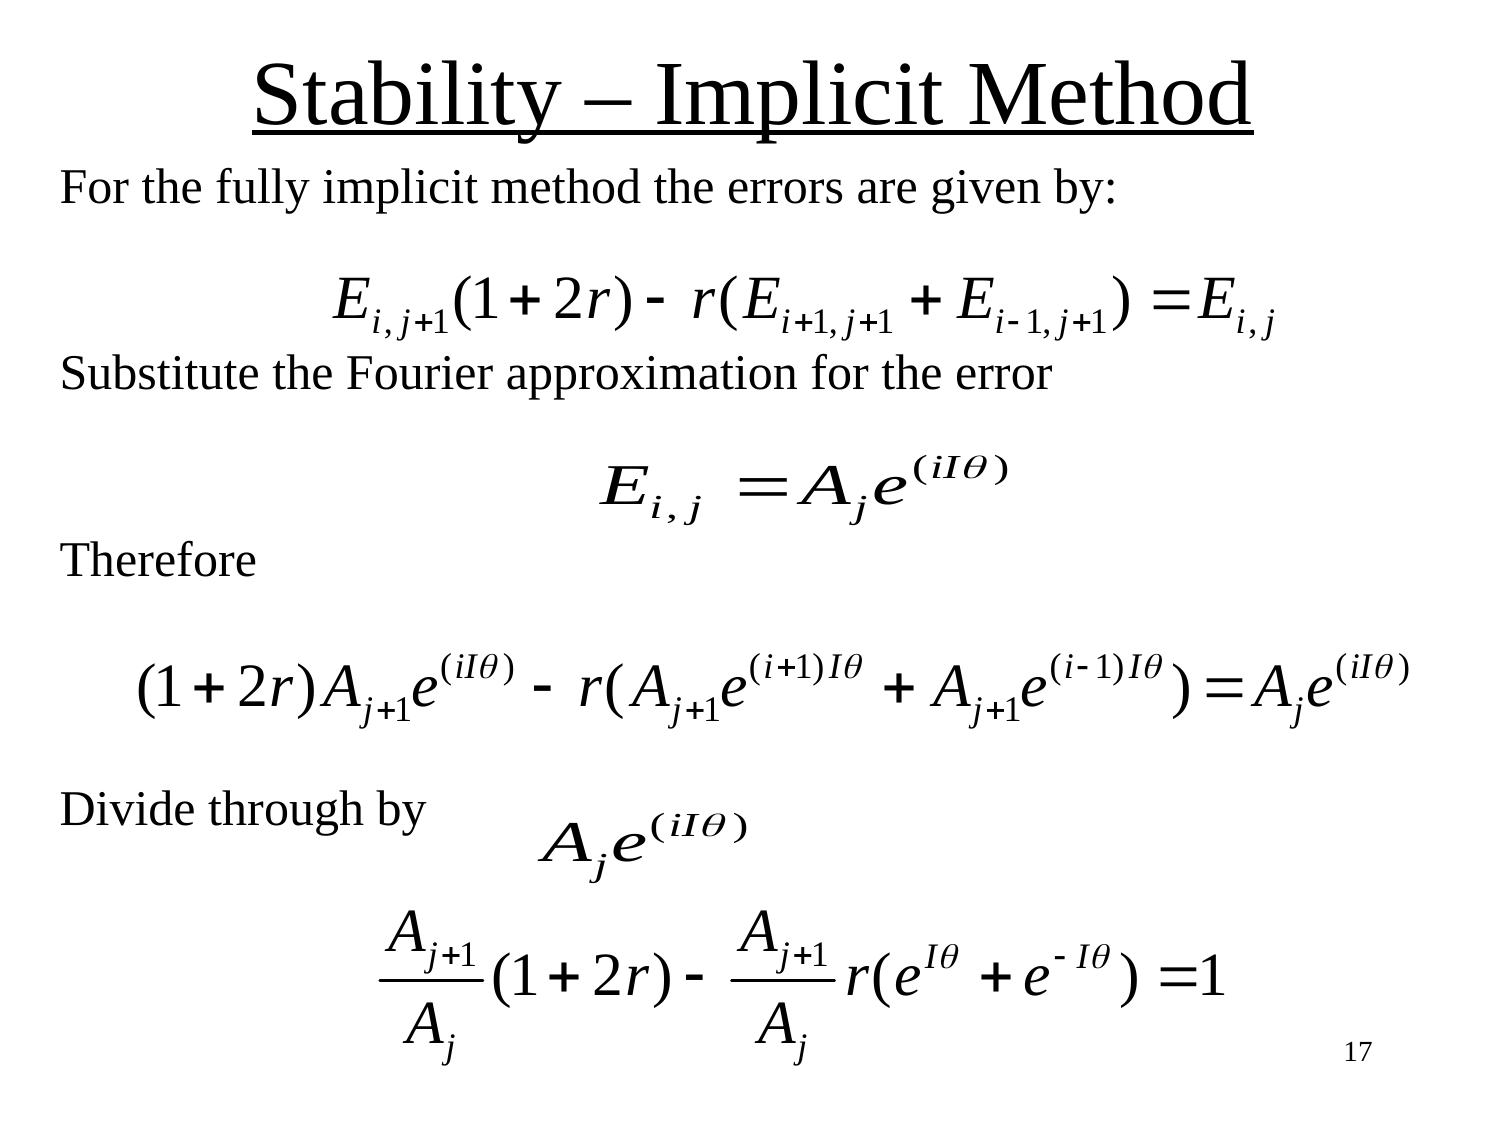

# Stability – Implicit Method
For the fully implicit method the errors are given by:
Substitute the Fourier approximation for the error
Therefore
Divide through by